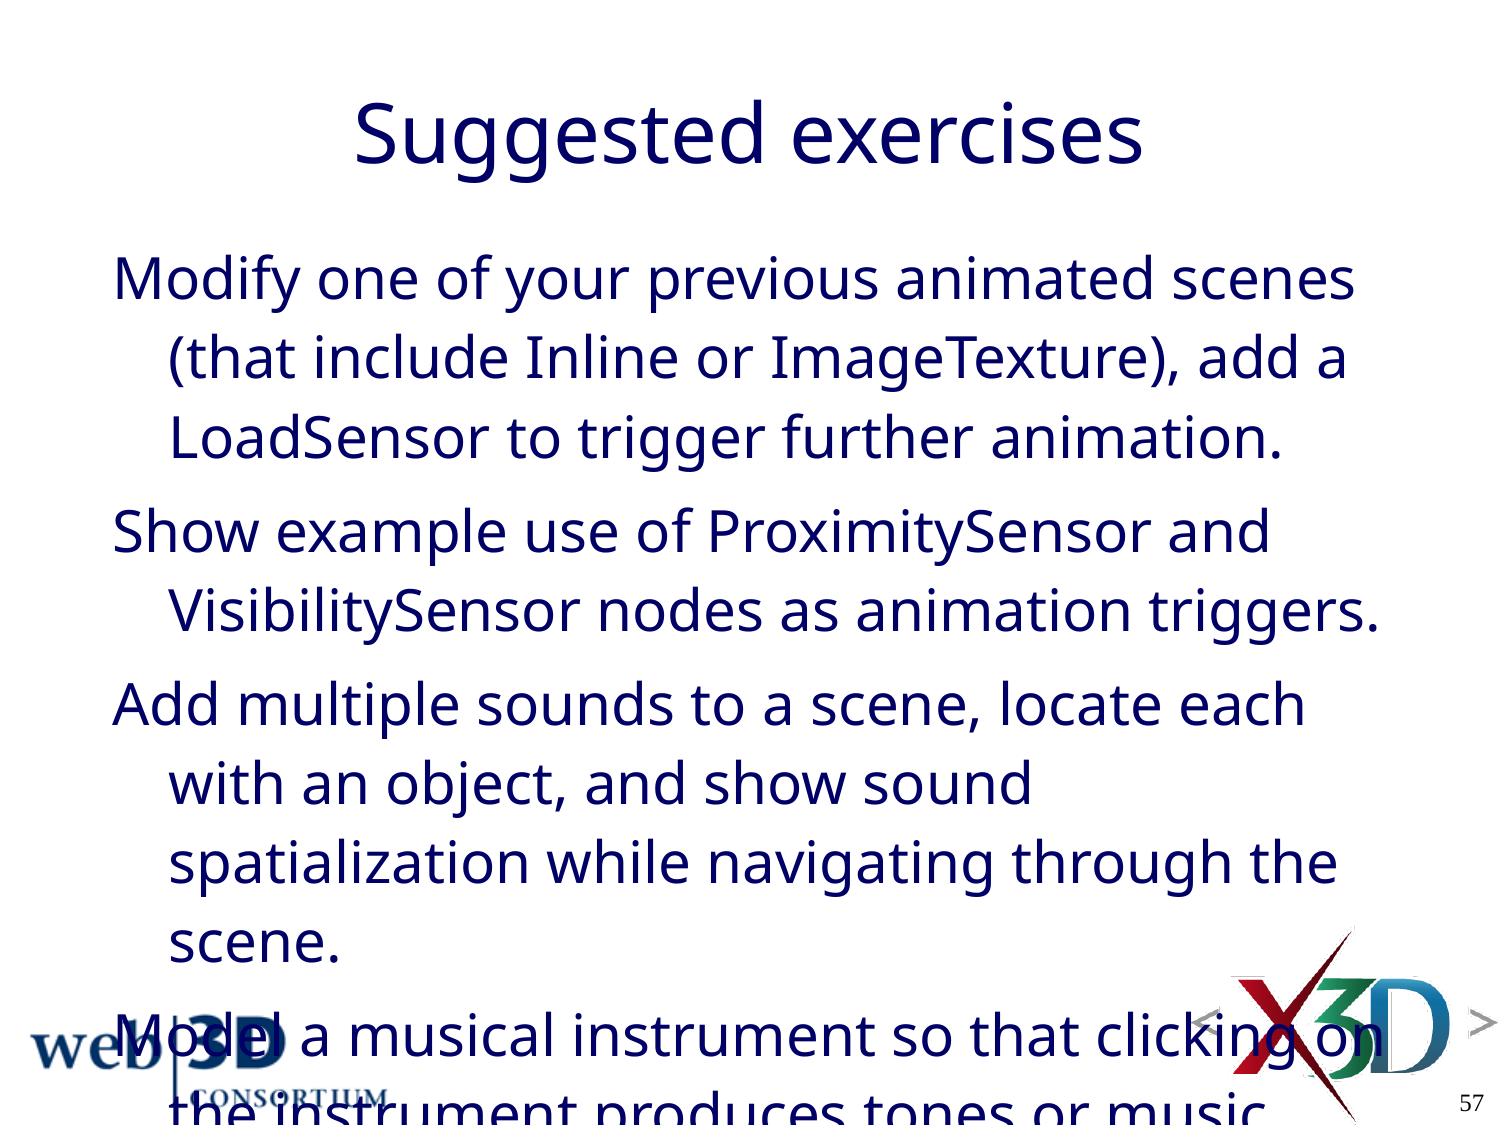

# Suggested exercises
Modify one of your previous animated scenes (that include Inline or ImageTexture), add a LoadSensor to trigger further animation.
Show example use of ProximitySensor and VisibilitySensor nodes as animation triggers.
Add multiple sounds to a scene, locate each with an object, and show sound spatialization while navigating through the scene.
Model a musical instrument so that clicking on the instrument produces tones or music.